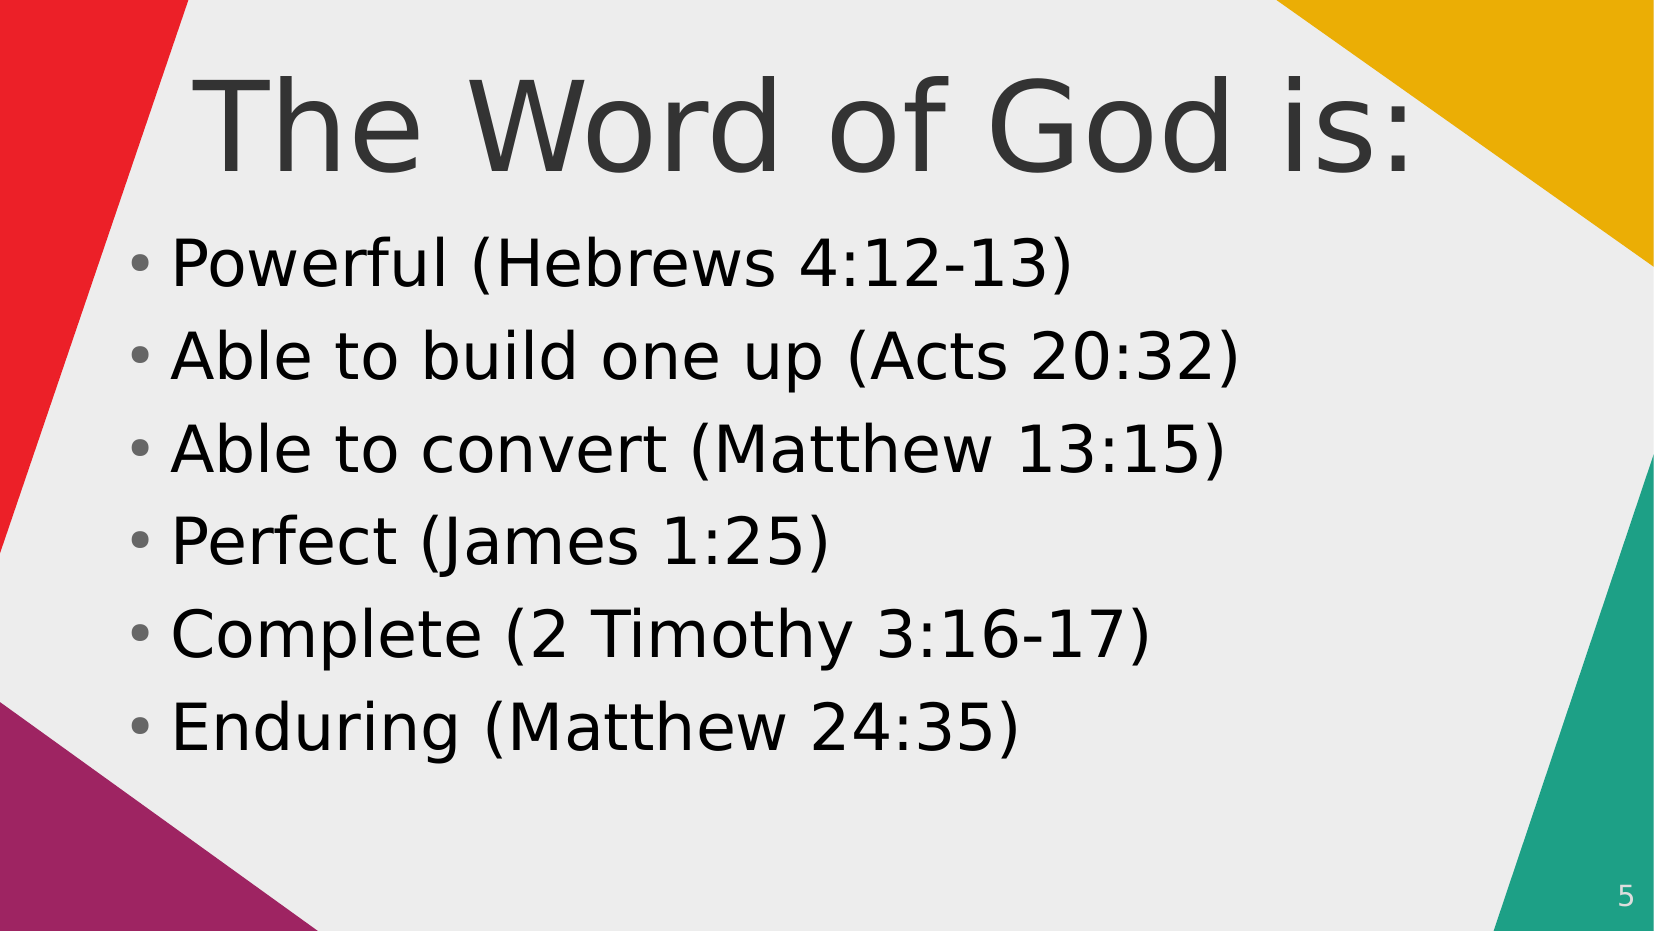

# The Word of God is:
Powerful (Hebrews 4:12-13)
Able to build one up (Acts 20:32)
Able to convert (Matthew 13:15)
Perfect (James 1:25)
Complete (2 Timothy 3:16-17)
Enduring (Matthew 24:35)
5